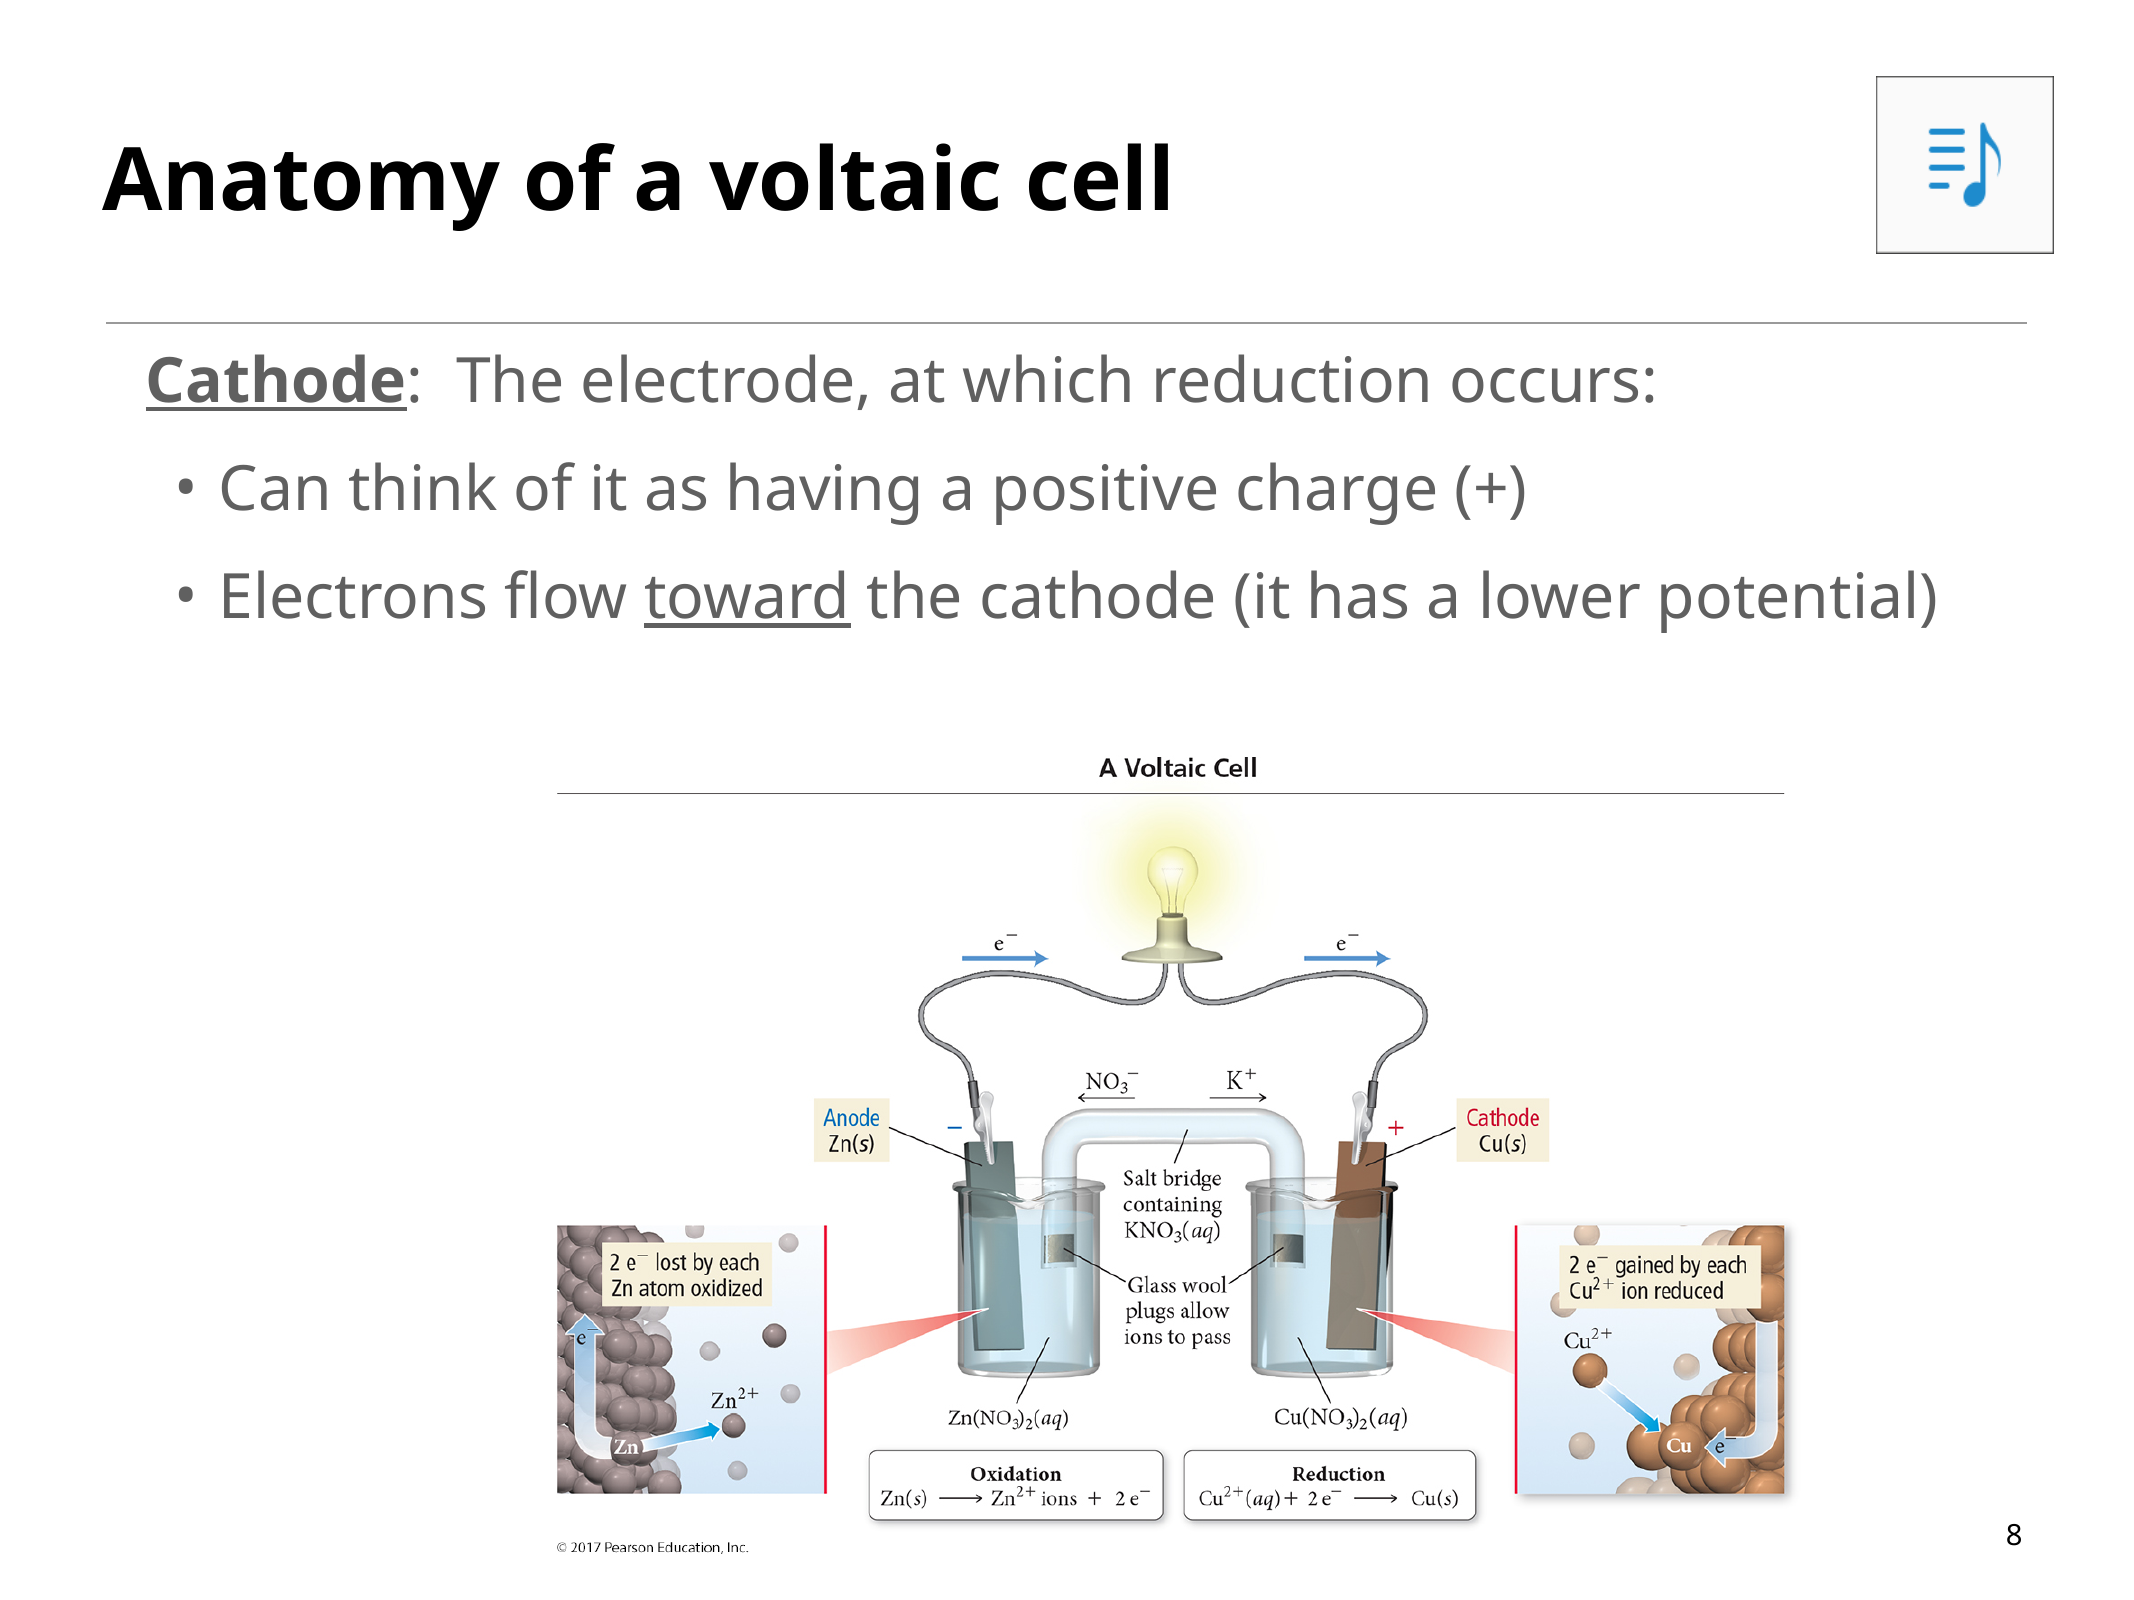

# Anatomy of a voltaic cell
Cathode: The electrode, at which reduction occurs:
Can think of it as having a positive charge (+)
Electrons flow toward the cathode (it has a lower potential)
8